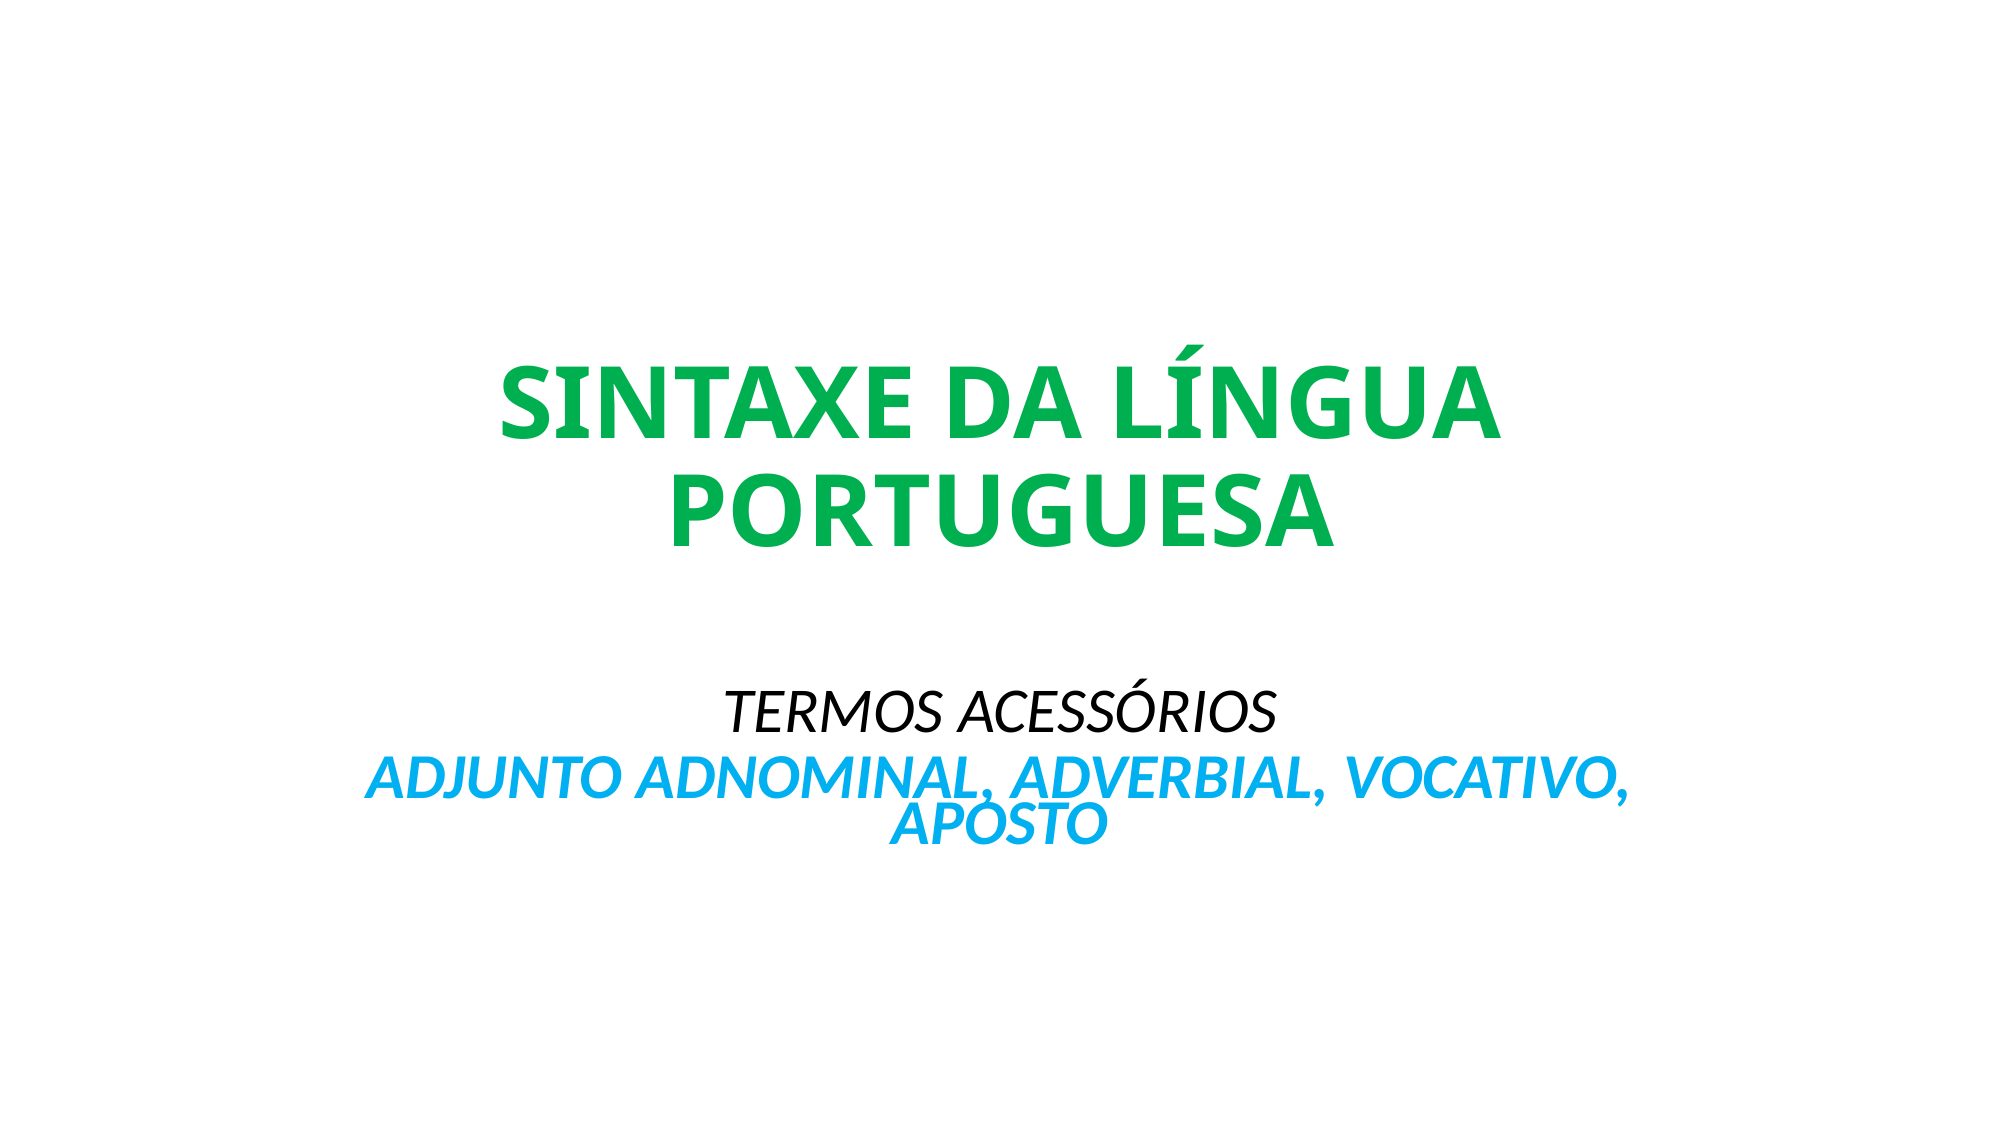

# SINTAXE DA LÍNGUA PORTUGUESA
TERMOS ACESSÓRIOS
ADJUNTO ADNOMINAL, ADVERBIAL, VOCATIVO, APOSTO